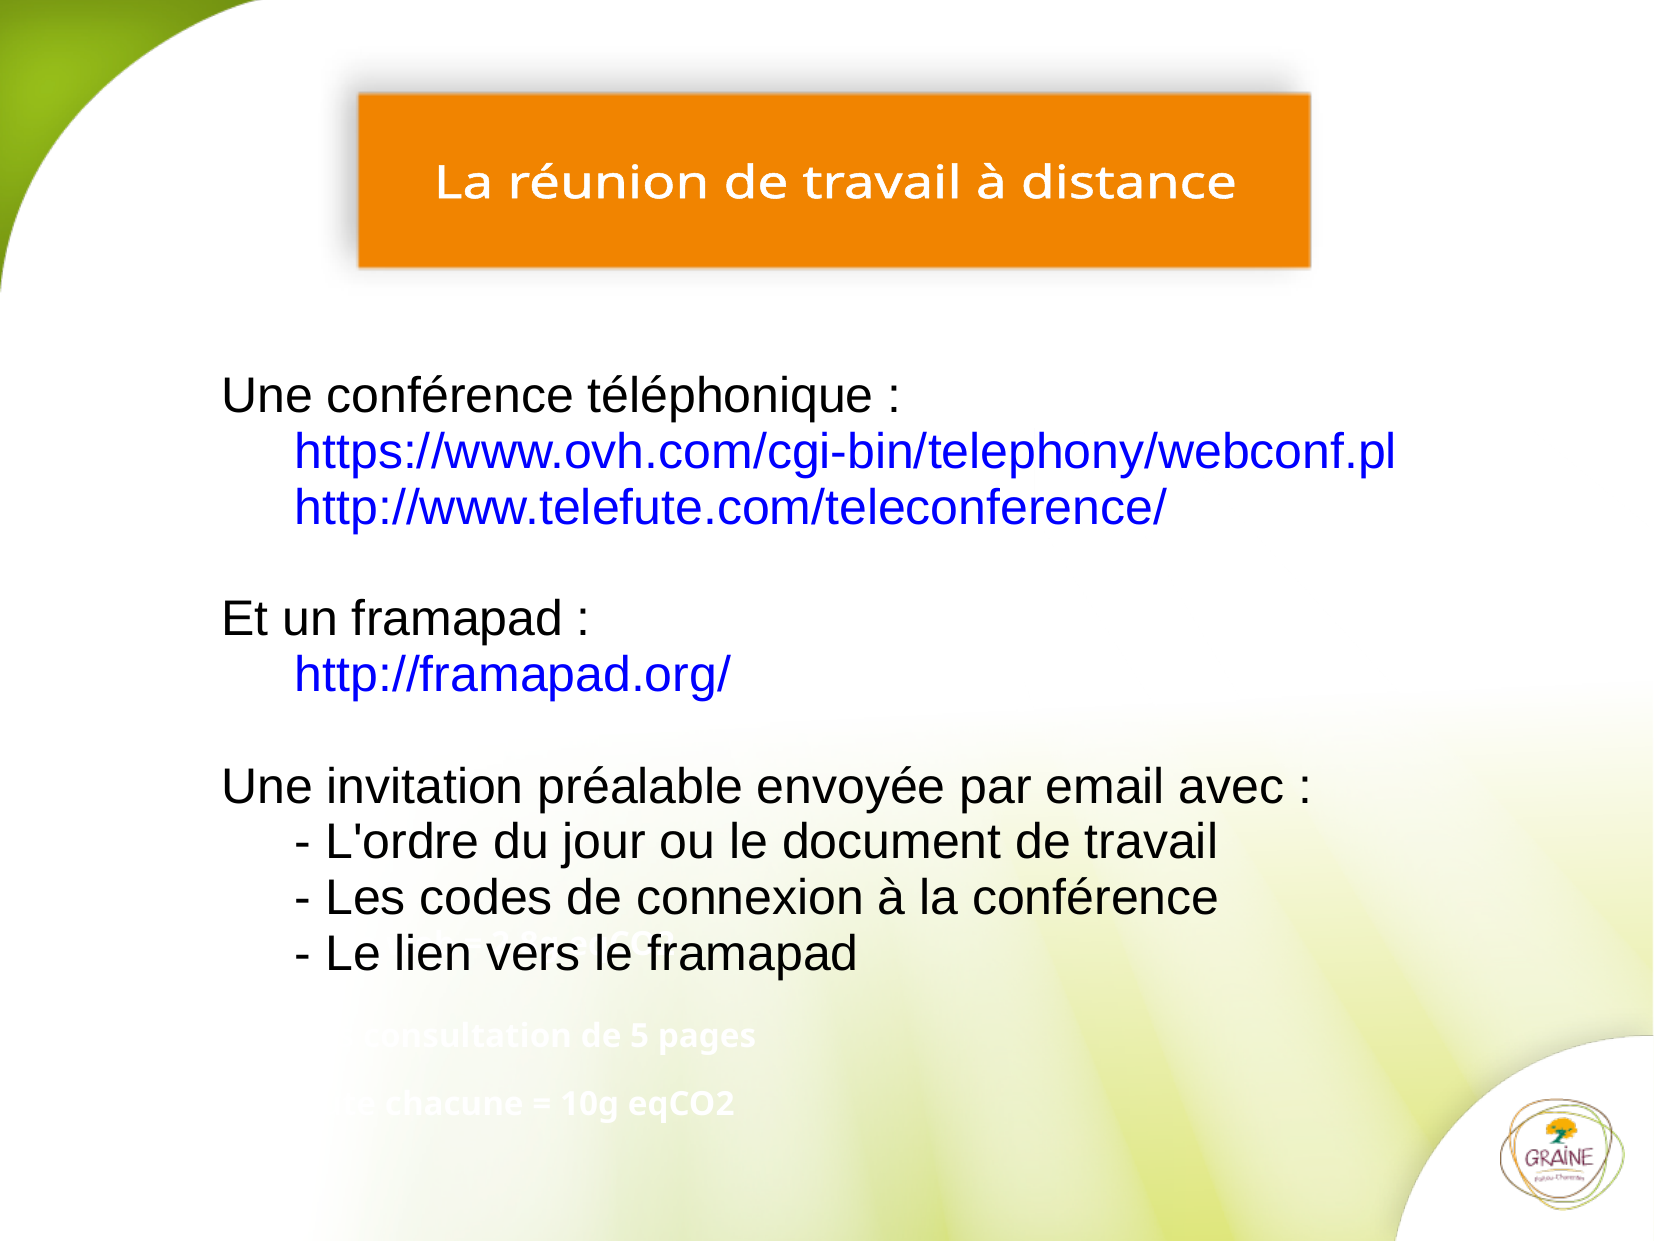

La réunion de travail à distance
Une conférence téléphonique :								https://www.ovh.com/cgi-bin/telephony/webconf.pl
	http://www.telefute.com/teleconference/
Et un framapad :
	http://framapad.org/
Une invitation préalable envoyée par email avec :
	- L'ordre du jour ou le document de travail
	- Les codes de connexion à la conférence
	- Le lien vers le framapad
# Une recherche sur le web = 2,8g eqCO2
Une recherche puis consultation de 5 pages pendant une minute chacune = 10g eqCO2
Source : Ademe